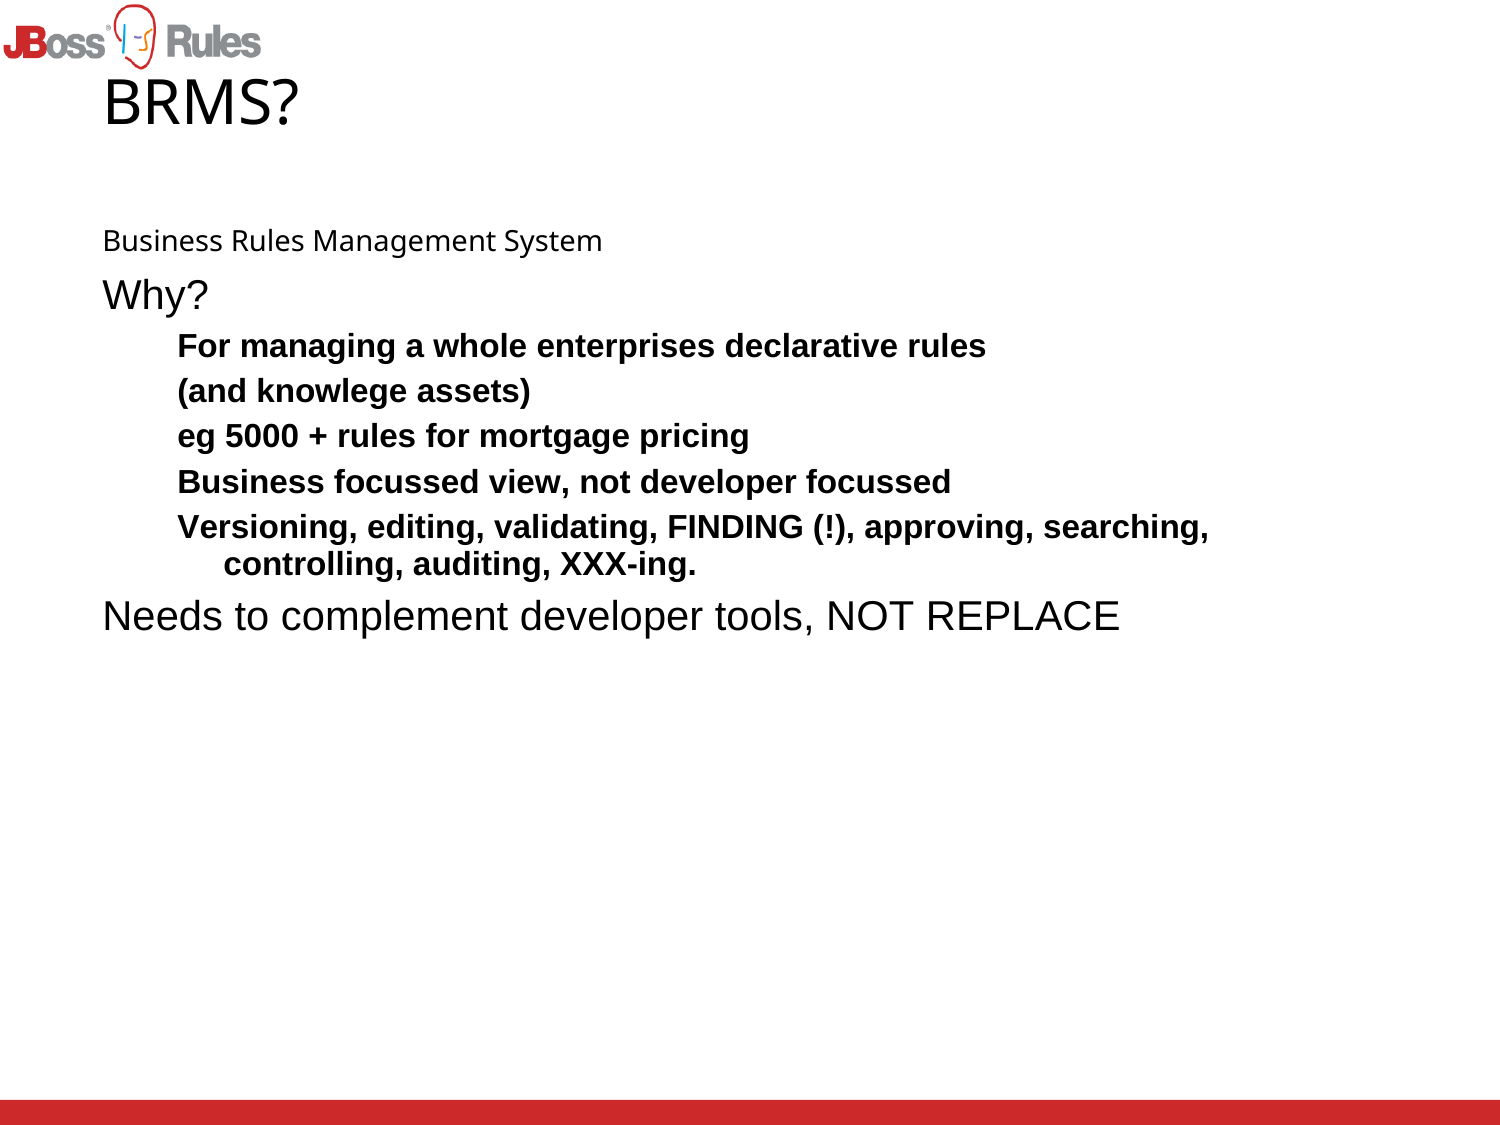

# BRMS?
Business Rules Management System
Why?
For managing a whole enterprises declarative rules
(and knowlege assets)
eg 5000 + rules for mortgage pricing
Business focussed view, not developer focussed
Versioning, editing, validating, FINDING (!), approving, searching, controlling, auditing, XXX-ing.
Needs to complement developer tools, NOT REPLACE